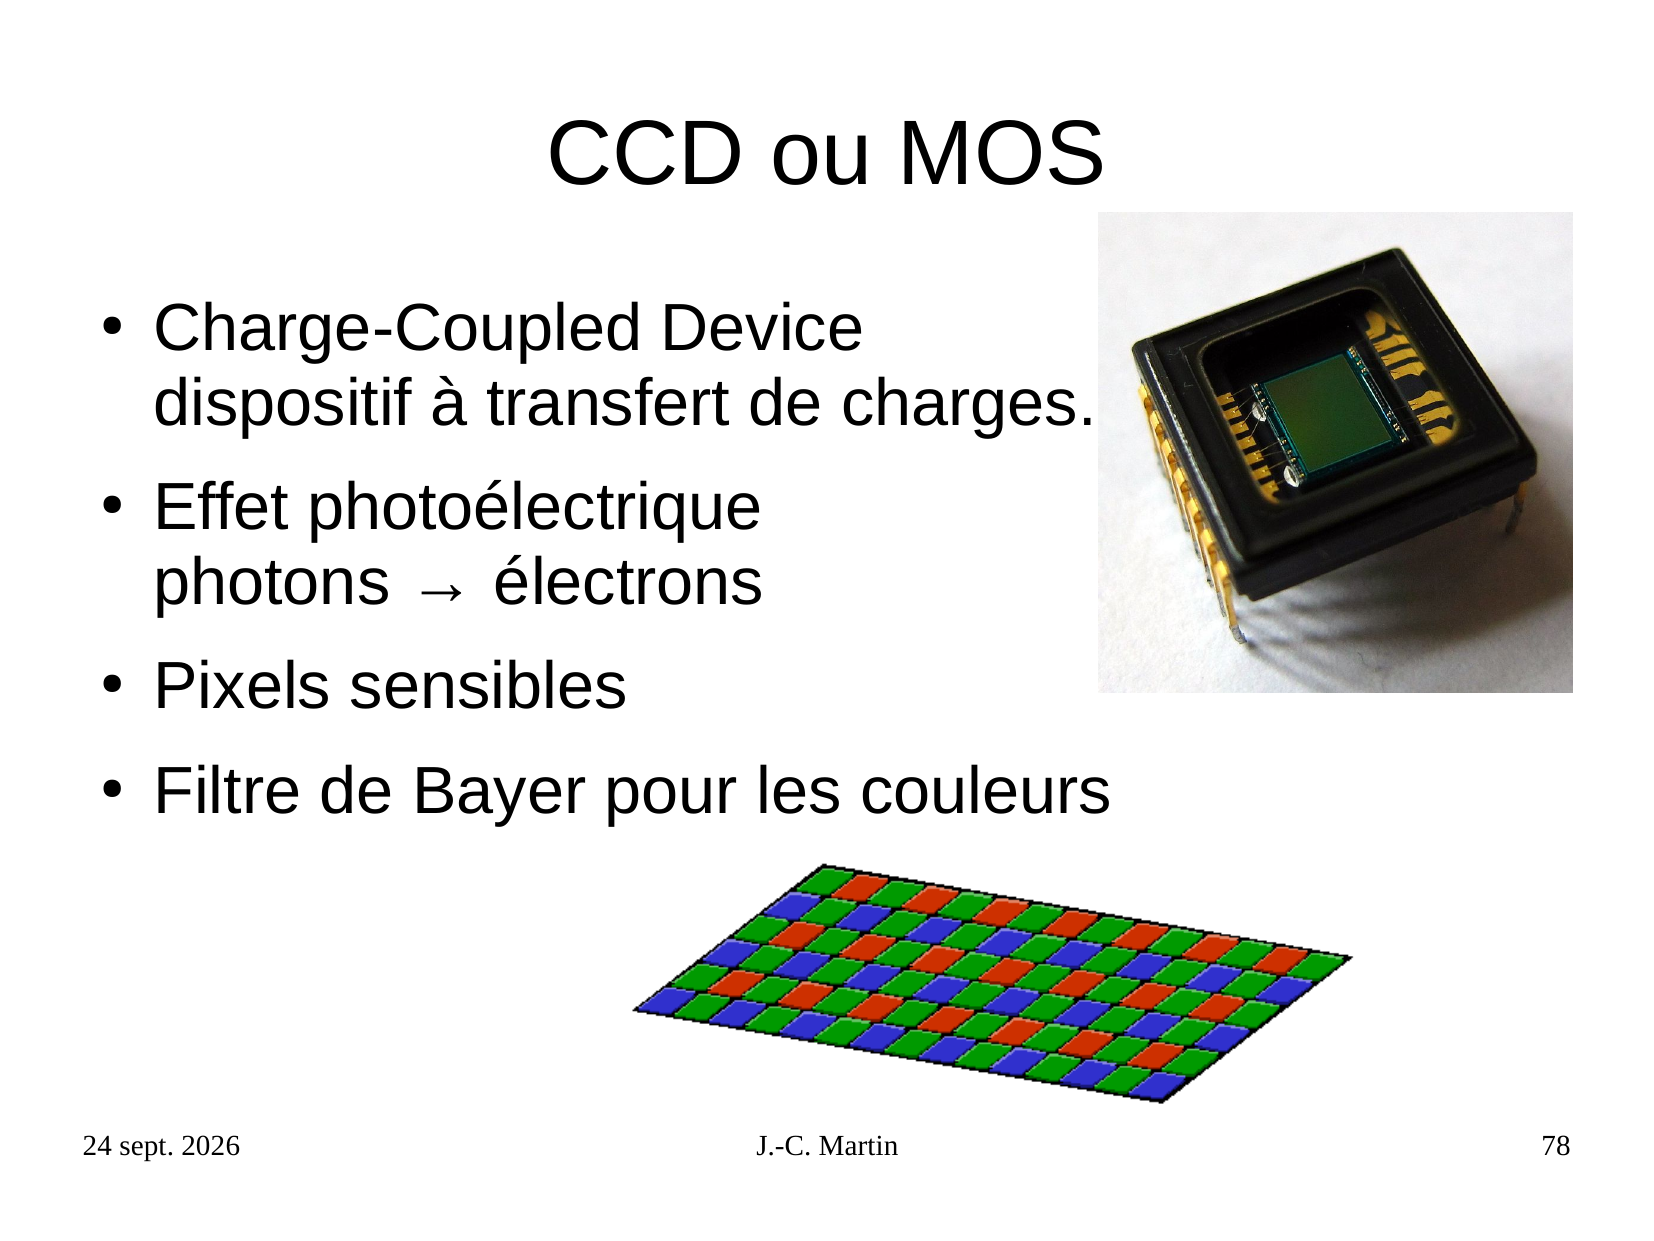

# CCD ou MOS
Charge-Coupled Device
dispositif à transfert de charges.
Effet photoélectrique
photons → électrons
Pixels sensibles
Filtre de Bayer pour les couleurs
J.-C. Martin
78